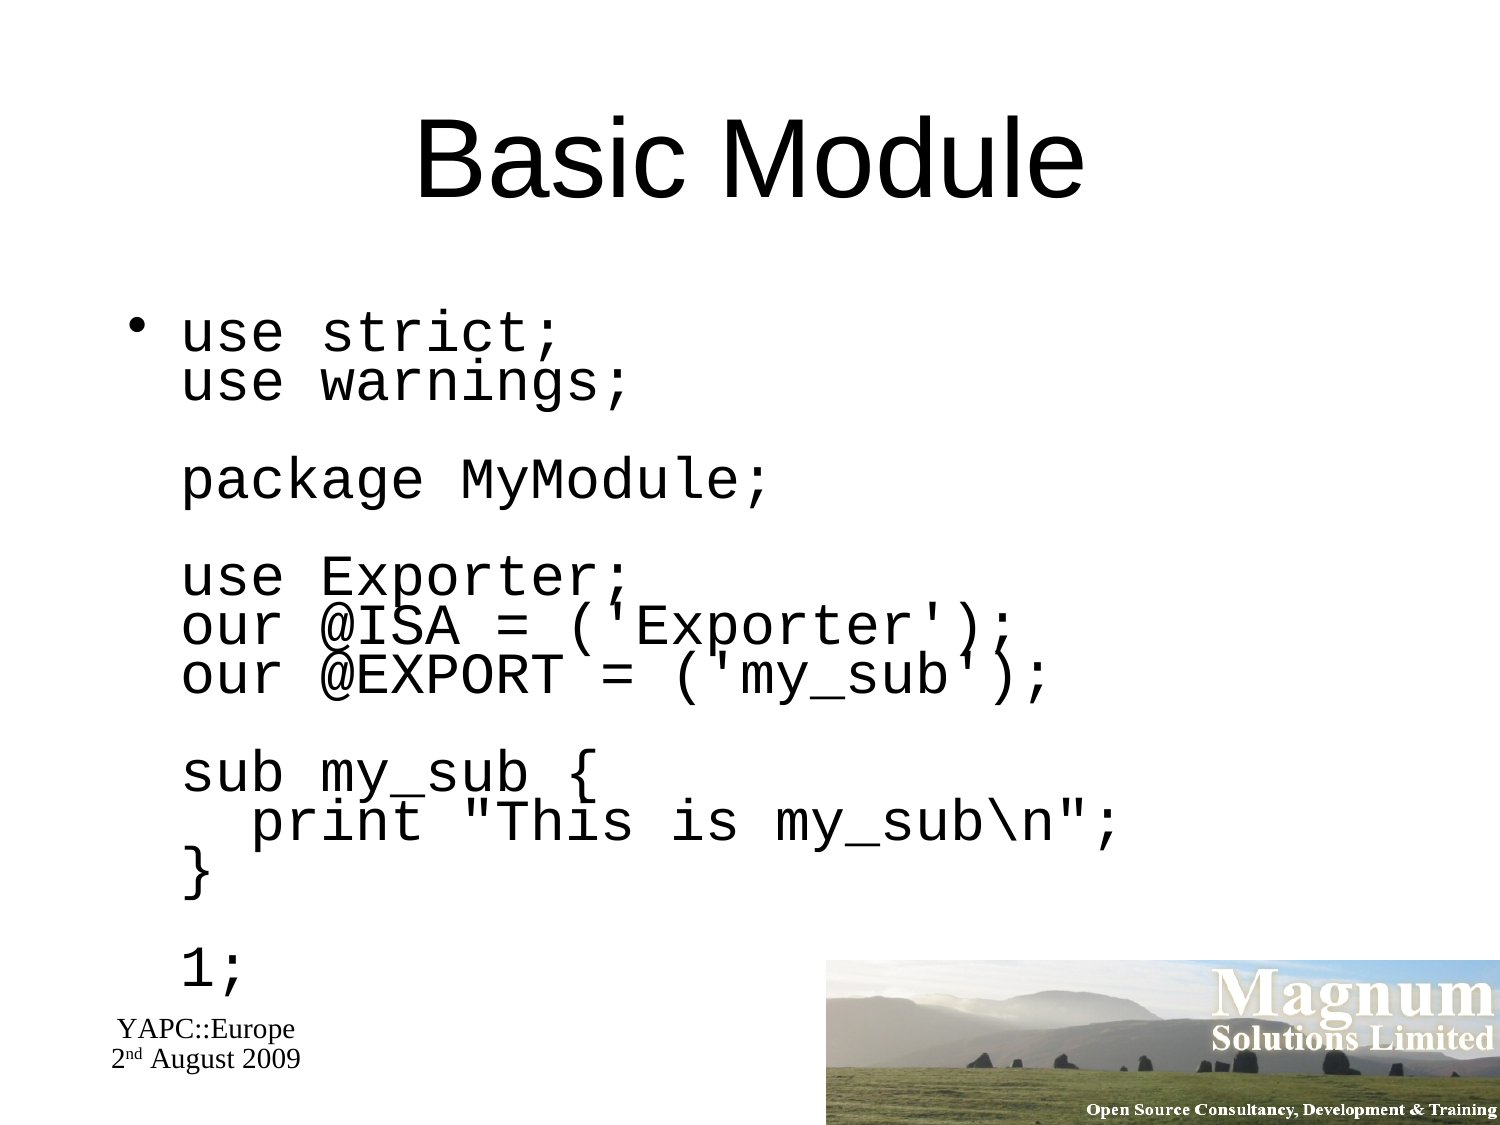

# Basic Module
use strict;
use warnings;
package MyModule;
use Exporter;
our @ISA = ('Exporter');
our @EXPORT = ('my_sub');
sub my_sub {
 print "This is my_sub\n";
}
1;
58